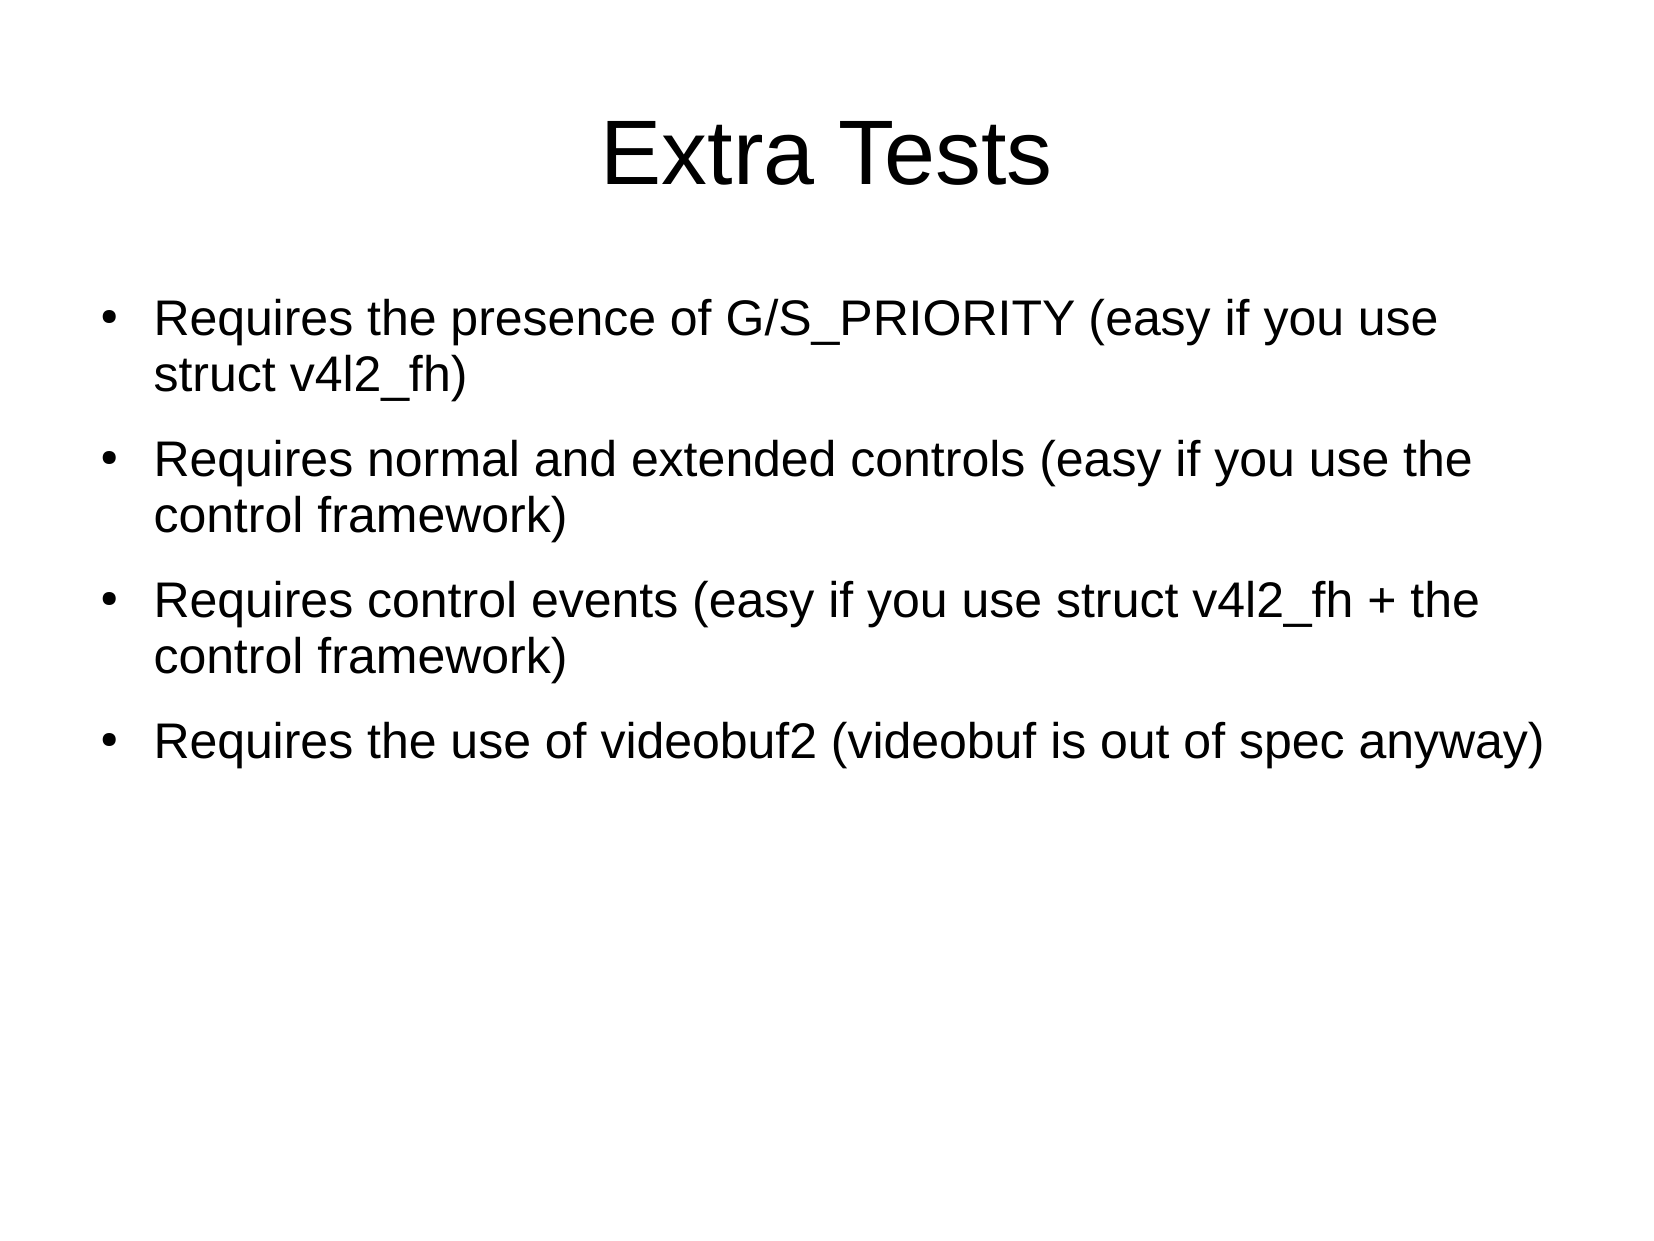

# Extra Tests
Requires the presence of G/S_PRIORITY (easy if you use struct v4l2_fh)
Requires normal and extended controls (easy if you use the control framework)
Requires control events (easy if you use struct v4l2_fh + the control framework)
Requires the use of videobuf2 (videobuf is out of spec anyway)